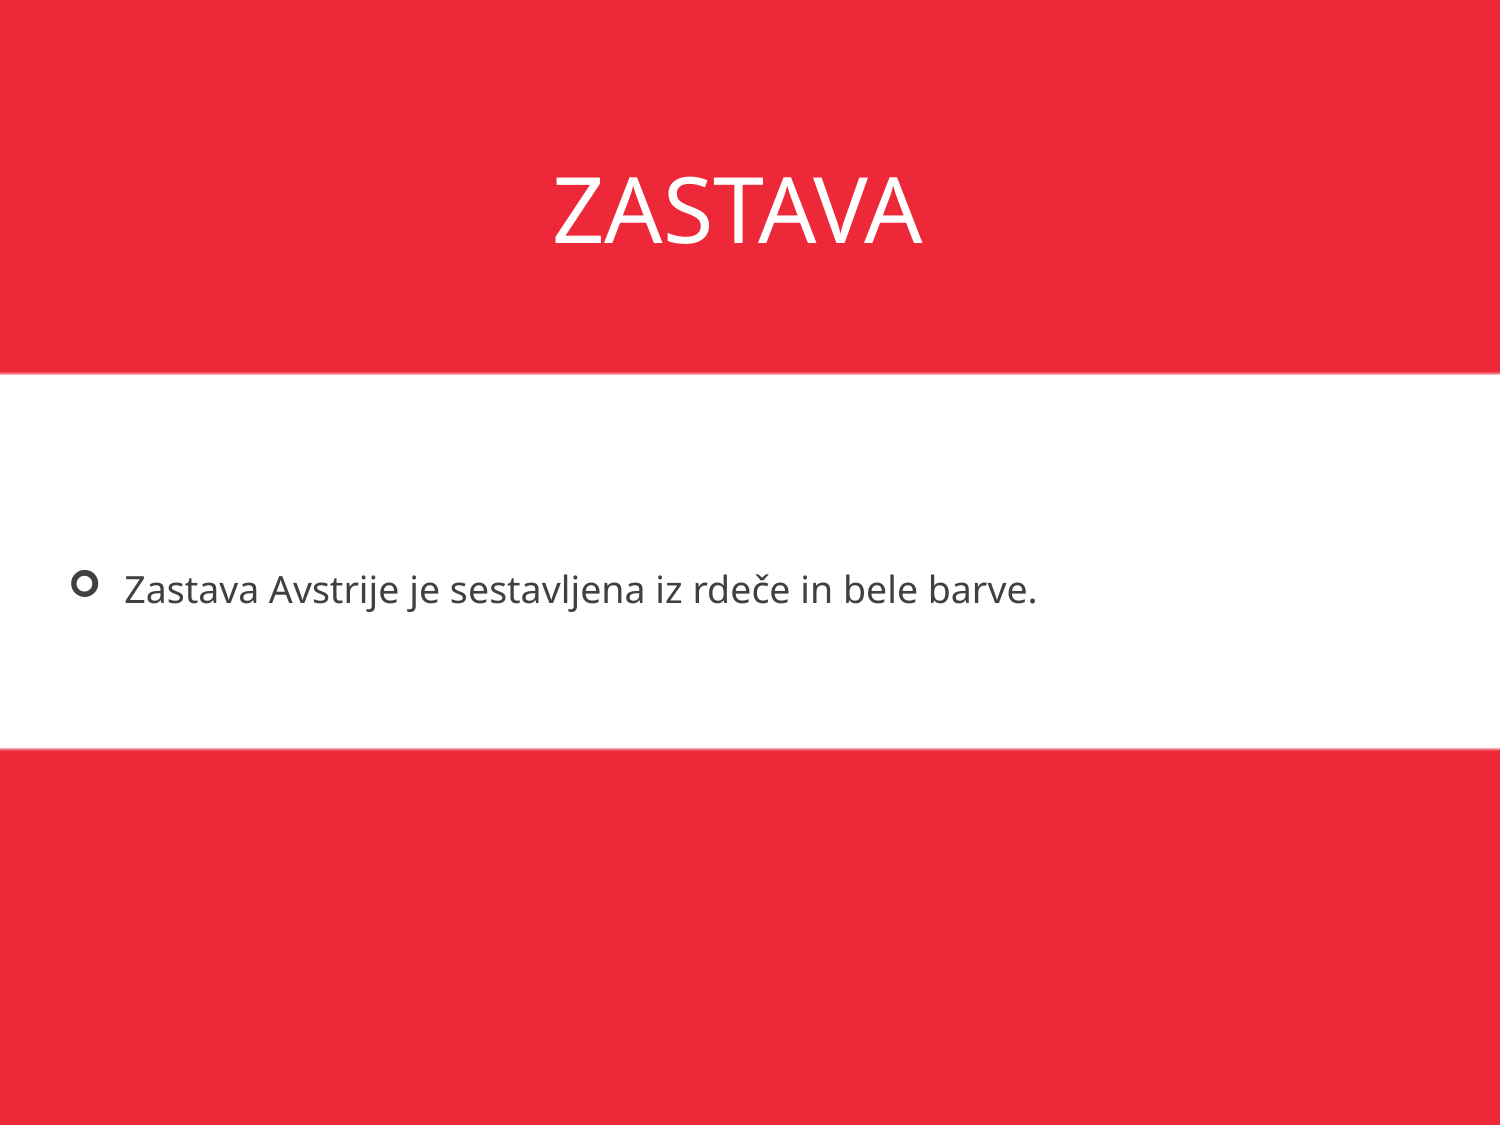

# ZASTAVA
Zastava Avstrije je sestavljena iz rdeče in bele barve.